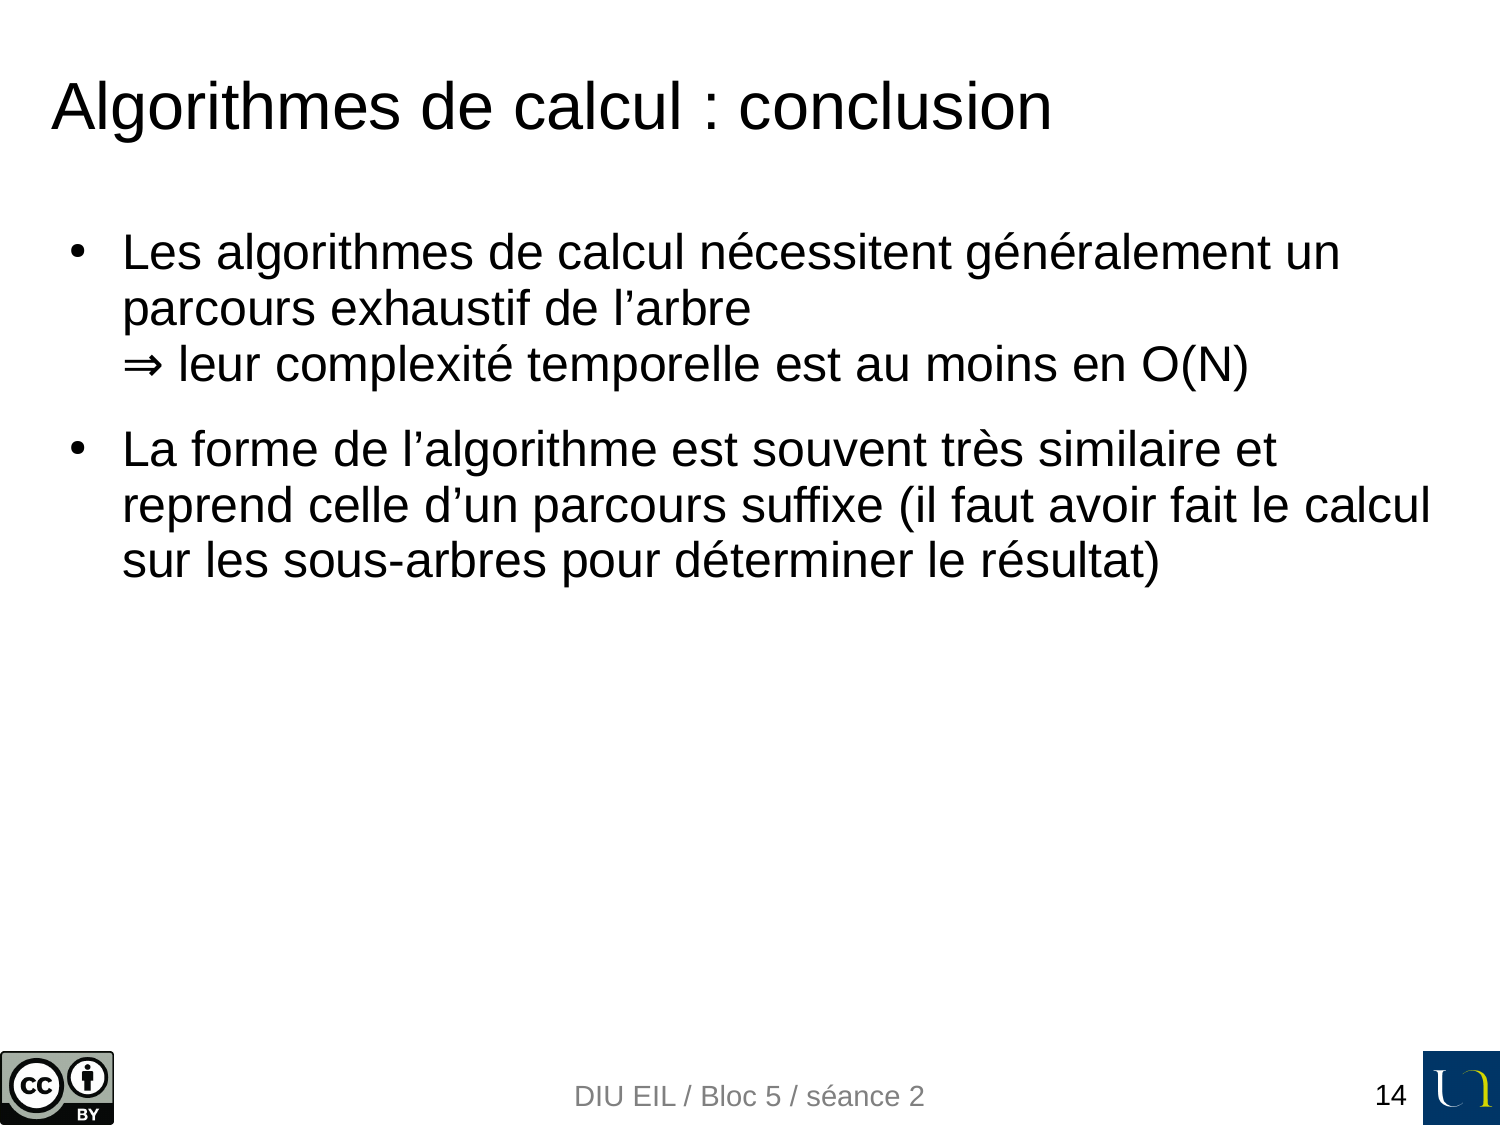

# Algorithmes de calcul : conclusion
Les algorithmes de calcul nécessitent généralement un parcours exhaustif de l’arbre
⇒ leur complexité temporelle est au moins en O(N)
La forme de l’algorithme est souvent très similaire et reprend celle d’un parcours suffixe (il faut avoir fait le calcul sur les sous-arbres pour déterminer le résultat)
14